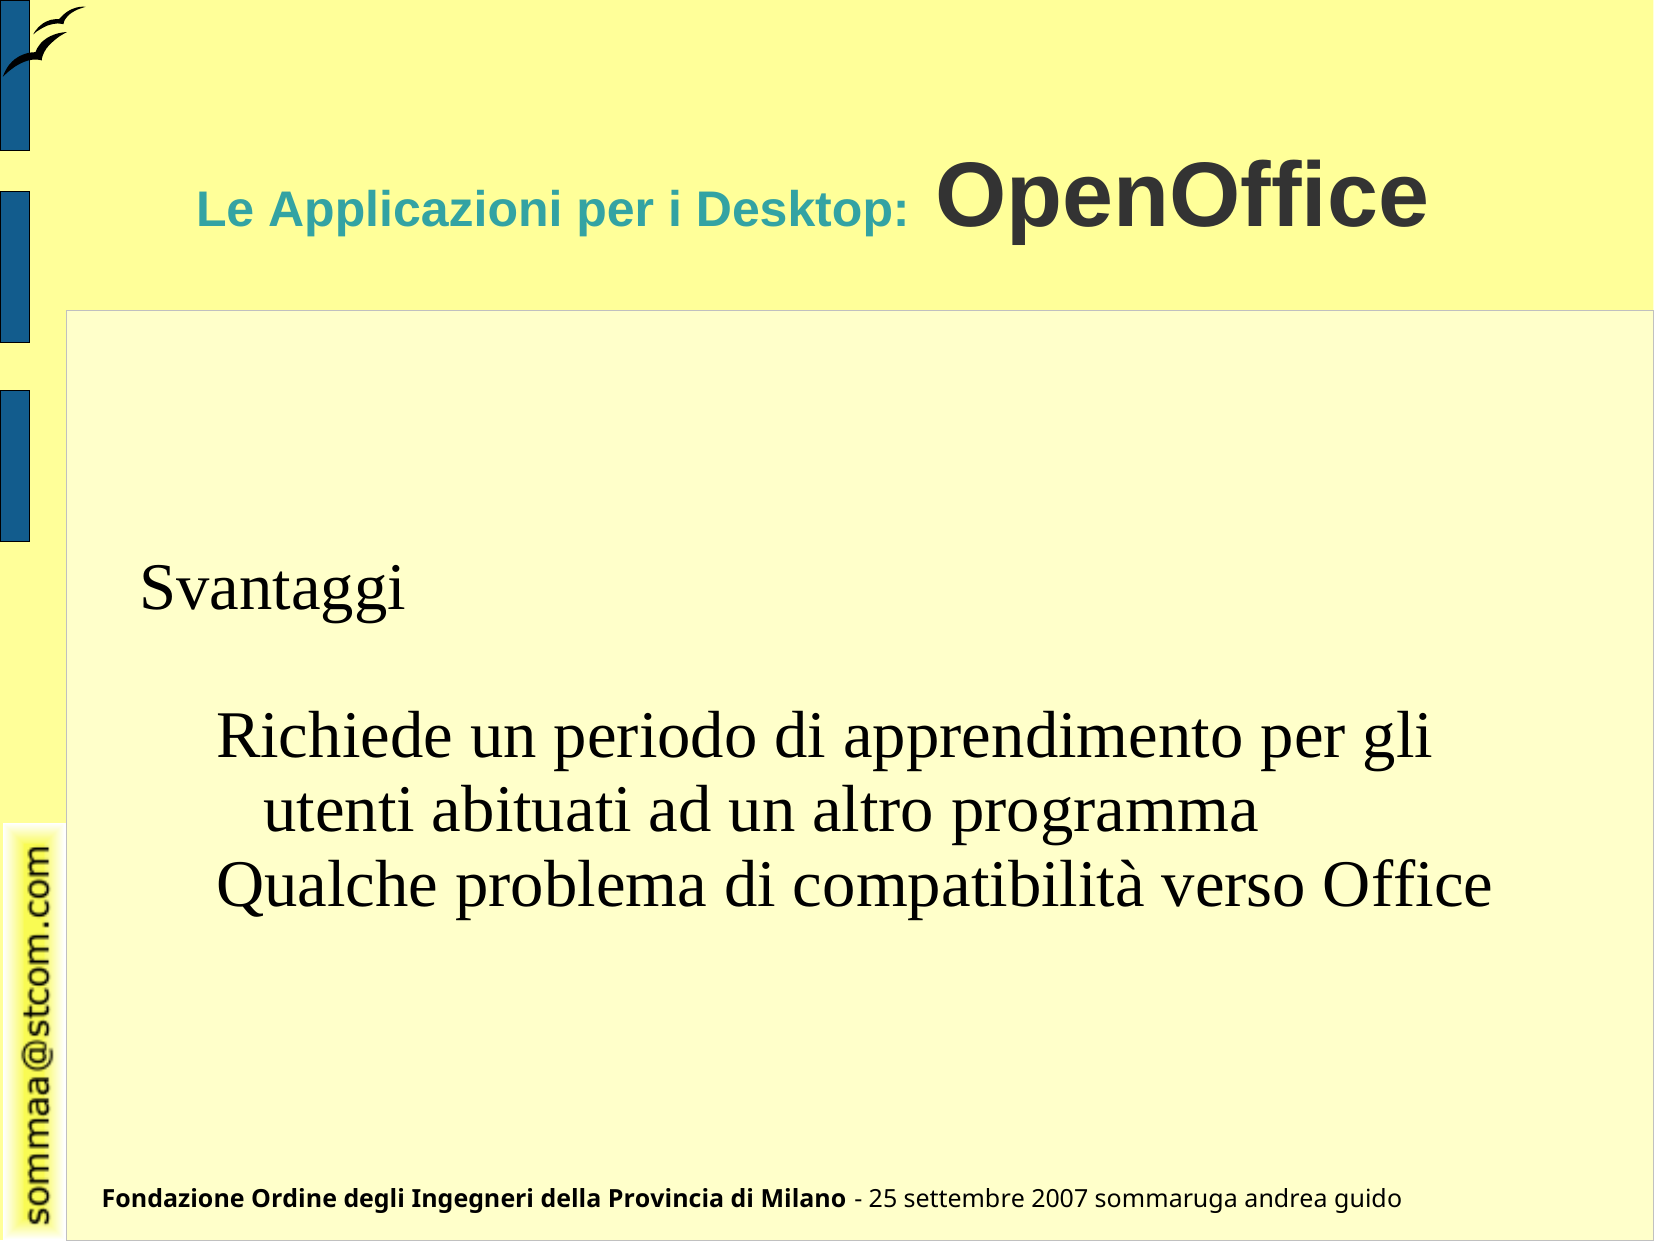

# Le Applicazioni per i Desktop: OpenOffice
Svantaggi
Richiede un periodo di apprendimento per gli utenti abituati ad un altro programma
Qualche problema di compatibilità verso Office